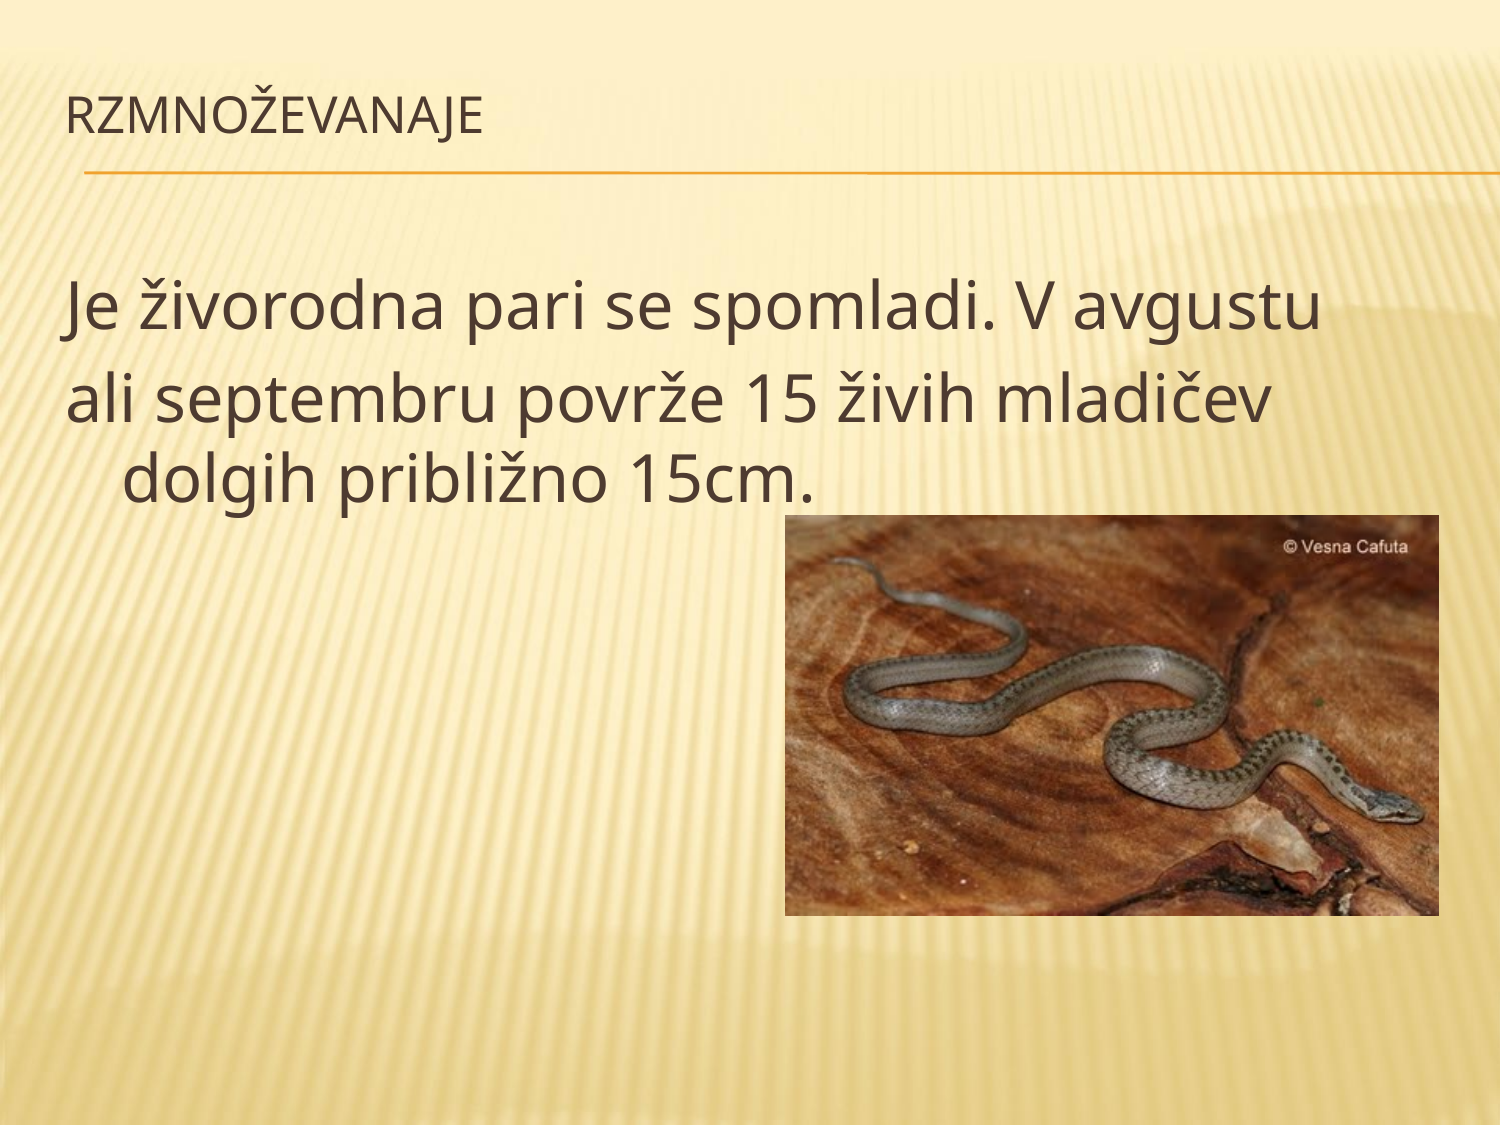

# Rzmnoževanaje
Je živorodna pari se spomladi. V avgustu
ali septembru povrže 15 živih mladičev dolgih približno 15cm.